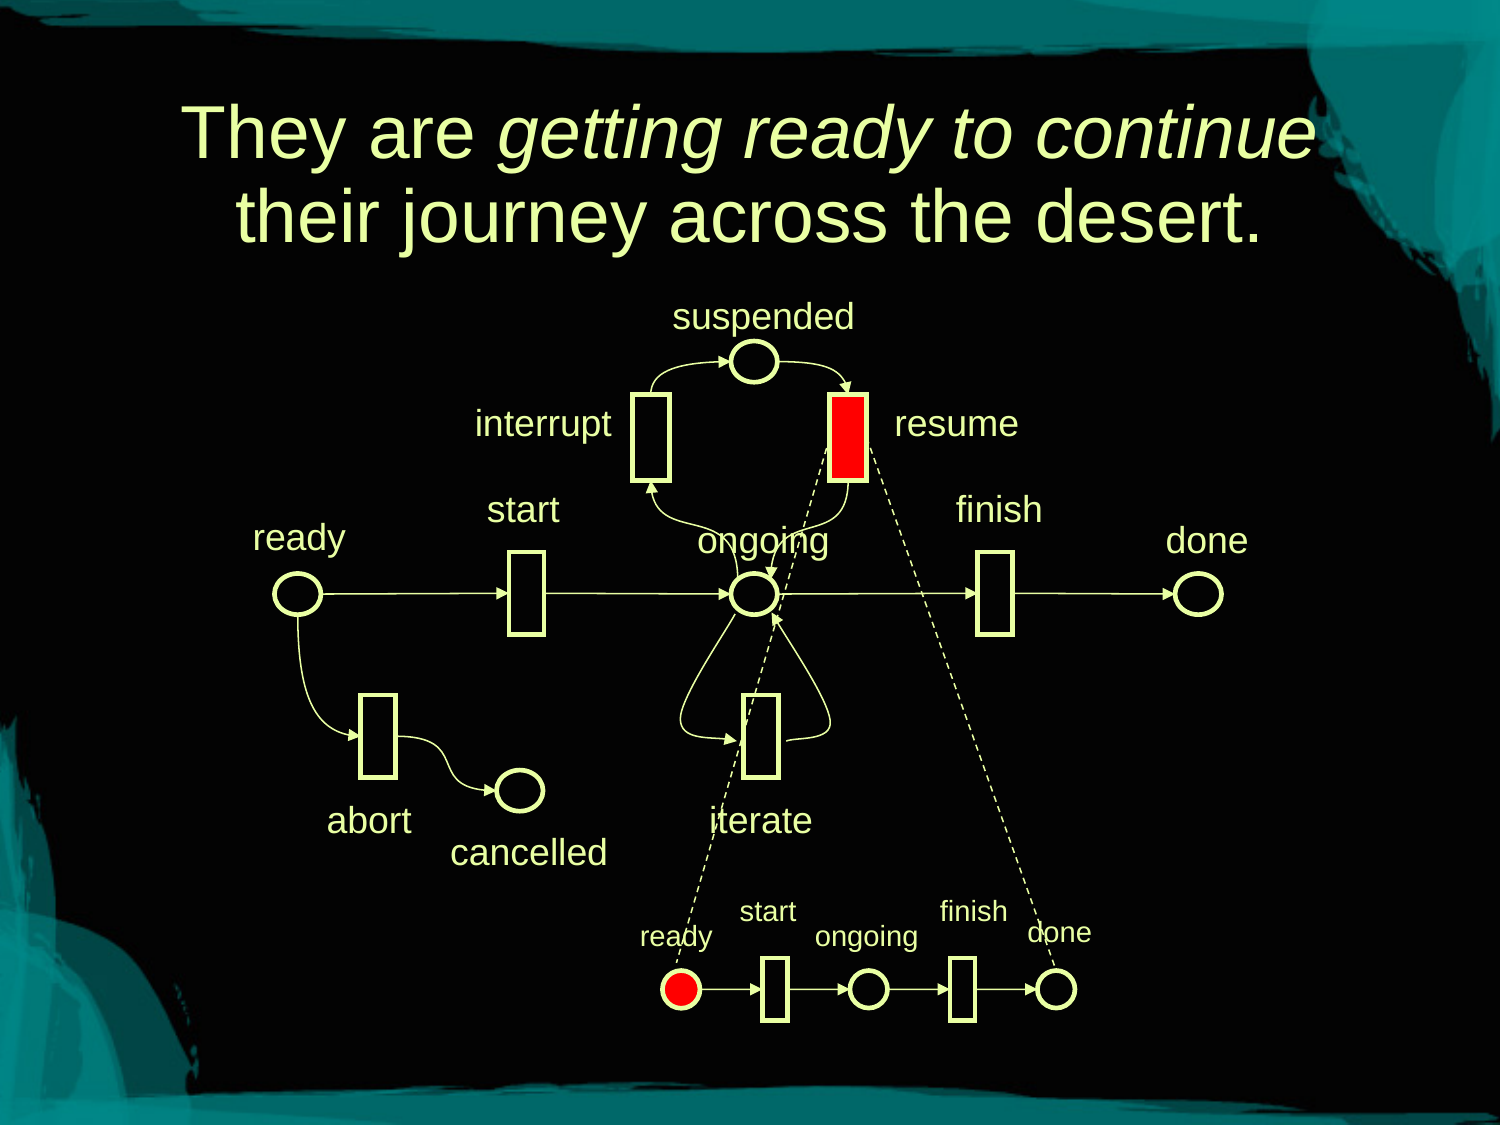

# They are getting ready to continue their journey across the desert.
suspended
interrupt
resume
start
finish
ready
ongoing
done
abort
iterate
cancelled
start
finish
done
ready
ongoing